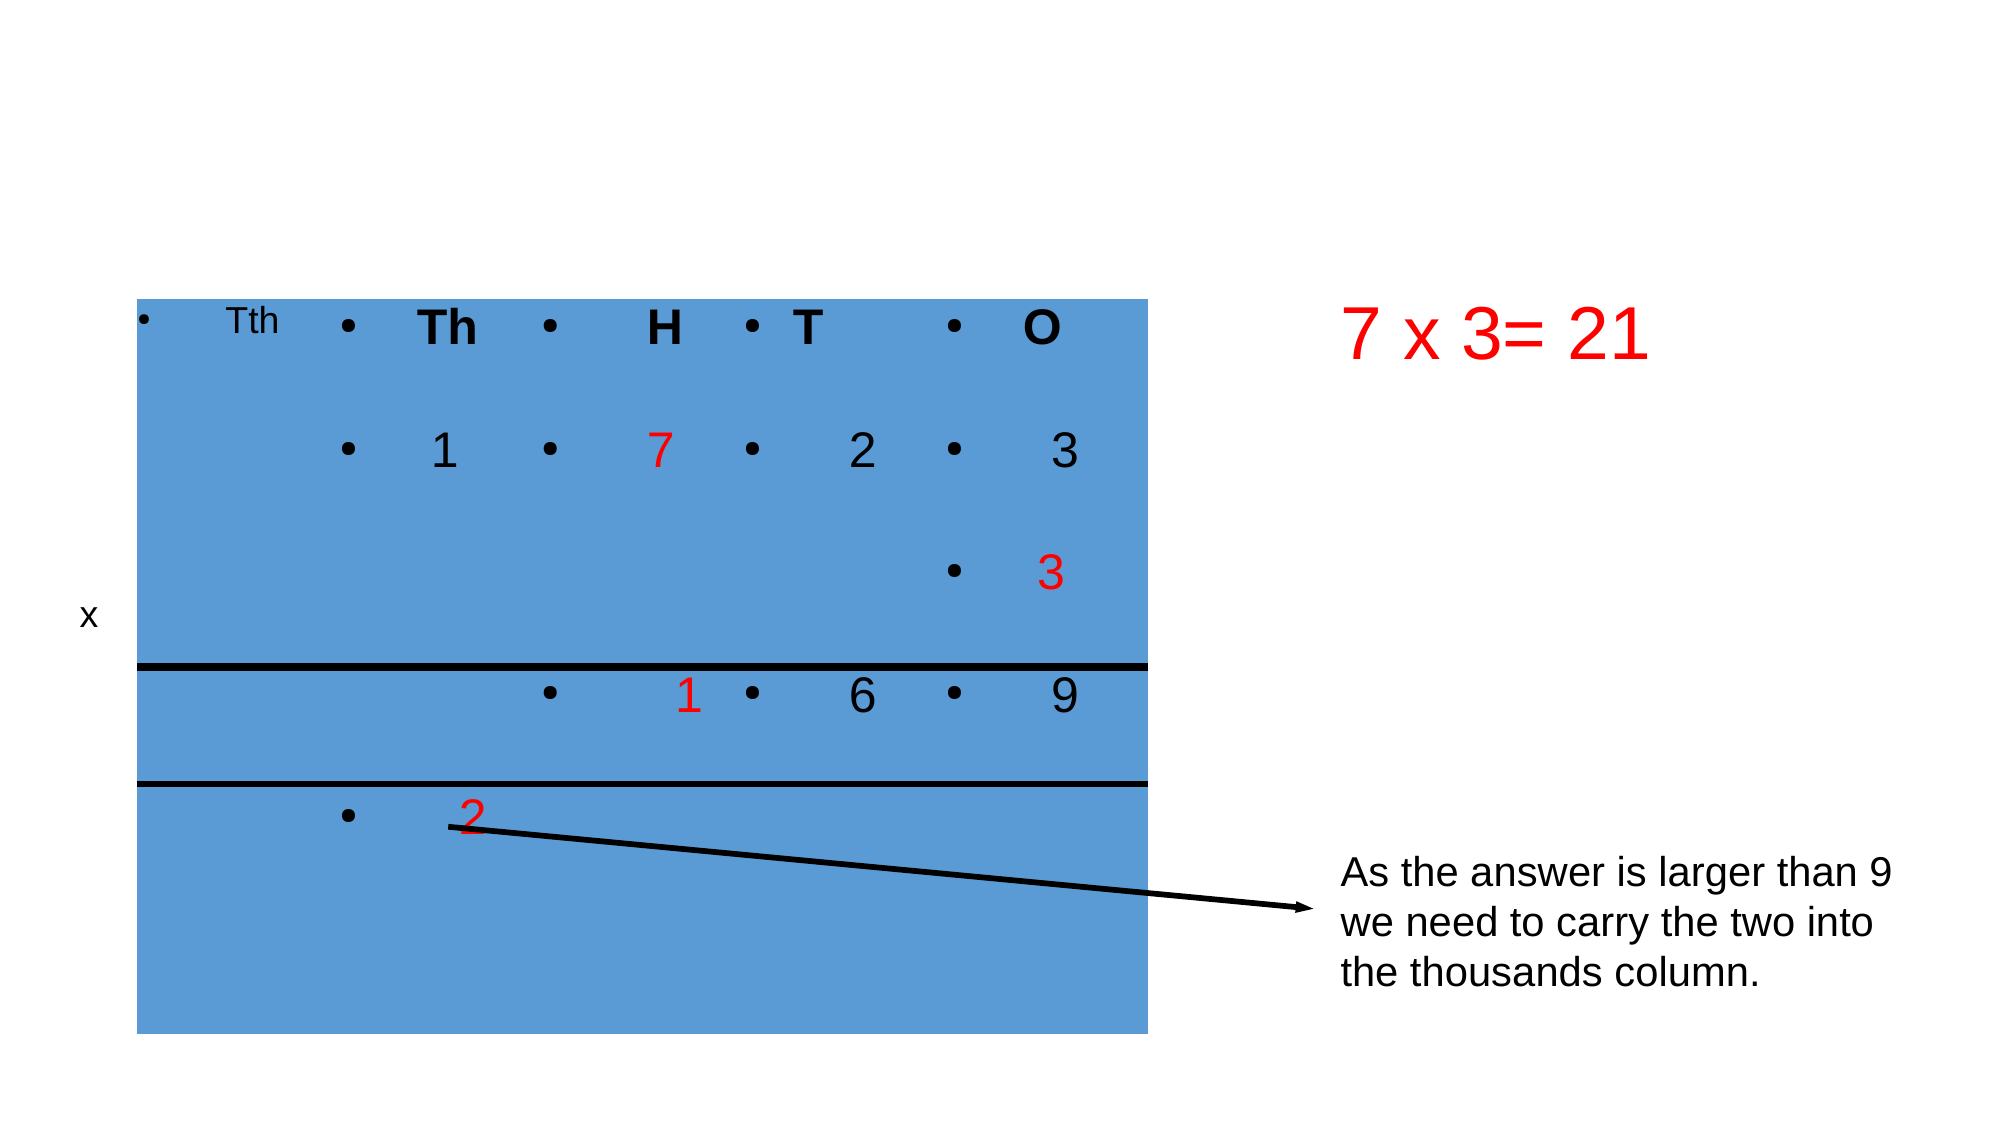

7 x 3= 21
As the answer is larger than 9 we need to carry the two into the thousands column.
| Tth | Th | H | T | O |
| --- | --- | --- | --- | --- |
| | 1 | 7 | 2 | 3 |
| | | | | 3 |
| | | 1 | 6 | 9 |
| | 2 | | | |
| | | | | |
 x